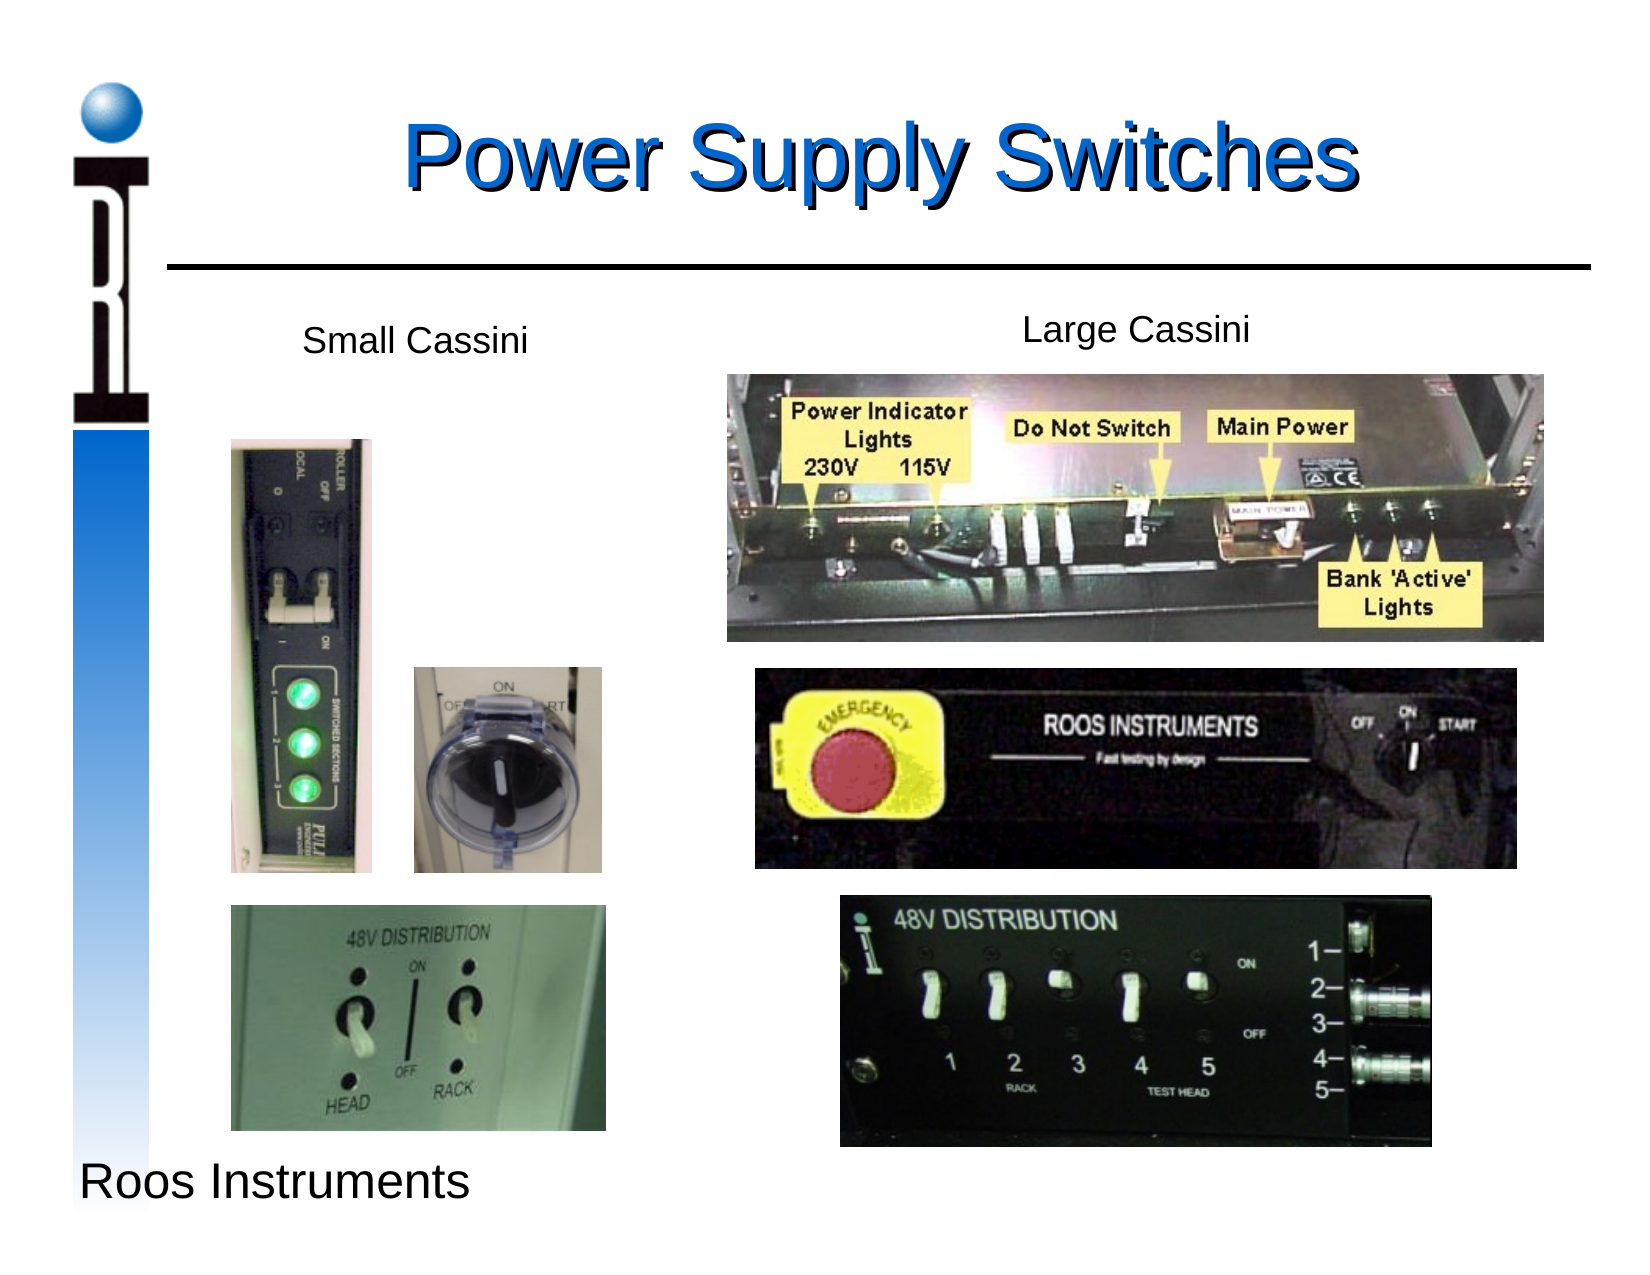

# Power Supply Switches
Large Cassini
Small Cassini